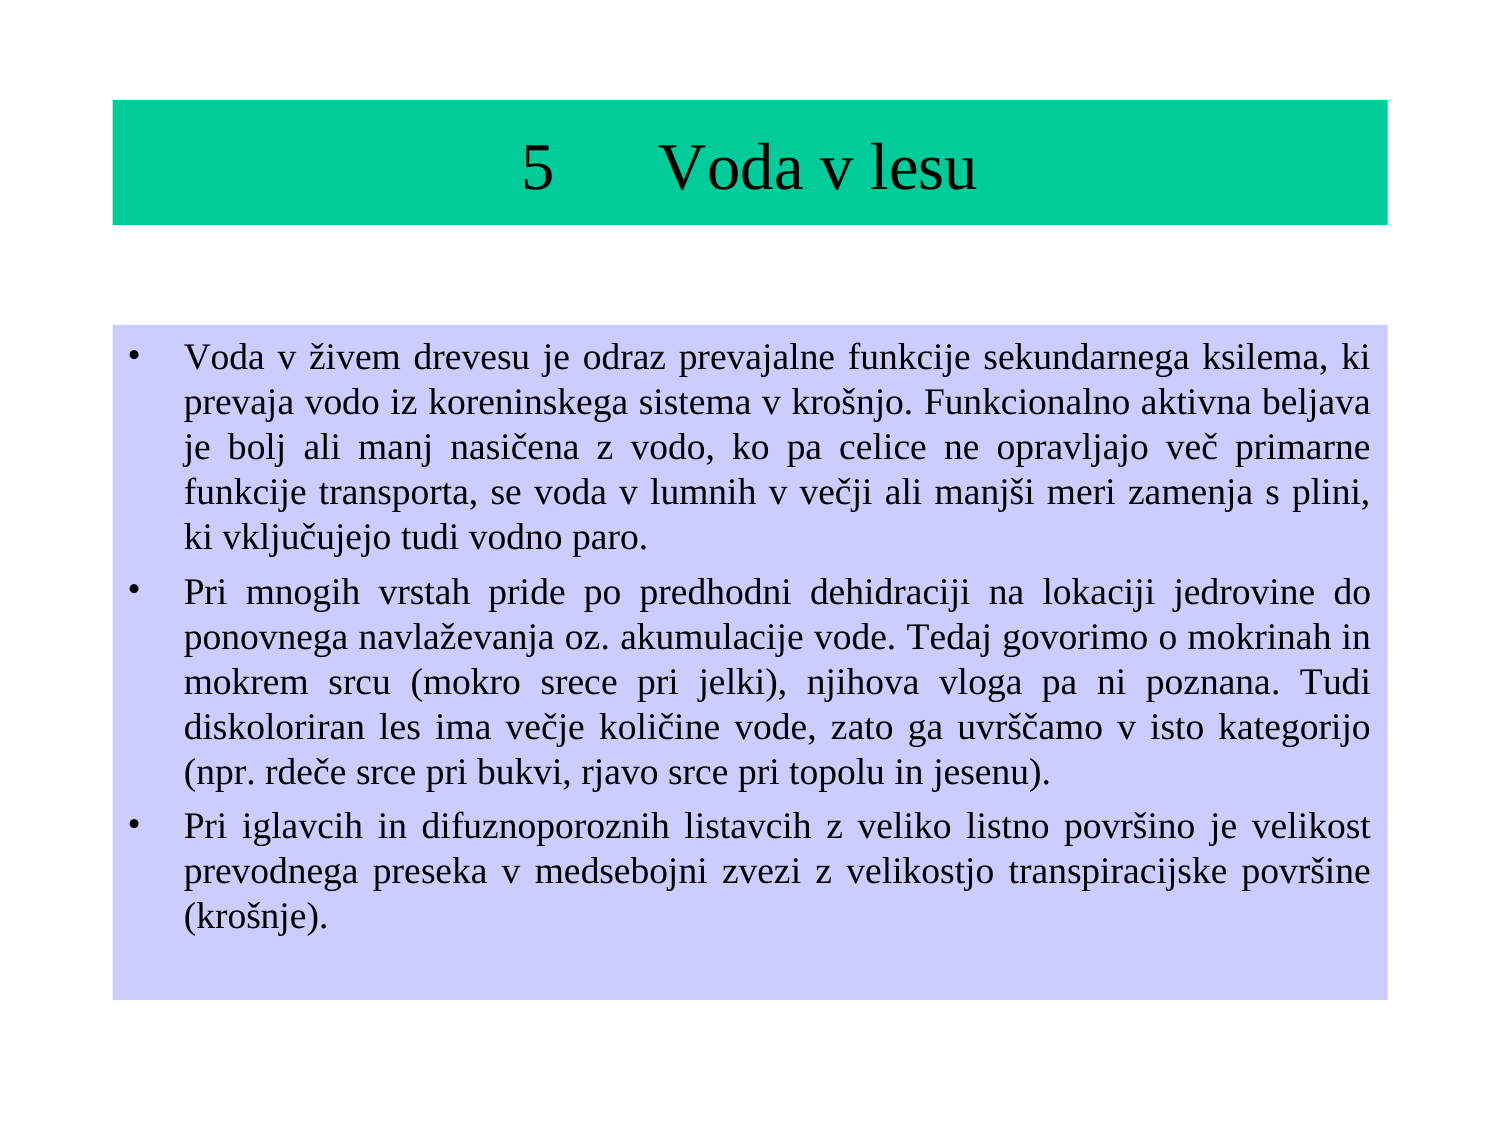

# Voda v lesu
Voda v živem drevesu je odraz prevajalne funkcije sekundarnega ksilema, ki prevaja vodo iz koreninskega sistema v krošnjo. Funkcionalno aktivna beljava je bolj ali manj nasičena z vodo, ko pa celice ne opravljajo več primarne funkcije transporta, se voda v lumnih v večji ali manjši meri zamenja s plini, ki vključujejo tudi vodno paro.
Pri mnogih vrstah pride po predhodni dehidraciji na lokaciji jedrovine do ponovnega navlaževanja oz. akumulacije vode. Tedaj govorimo o mokrinah in mokrem srcu (mokro srece pri jelki), njihova vloga pa ni poznana. Tudi diskoloriran les ima večje količine vode, zato ga uvrščamo v isto kategorijo (npr. rdeče srce pri bukvi, rjavo srce pri topolu in jesenu).
Pri iglavcih in difuznoporoznih listavcih z veliko listno površino je velikost prevodnega preseka v medsebojni zvezi z velikostjo transpiracijske površine (krošnje).